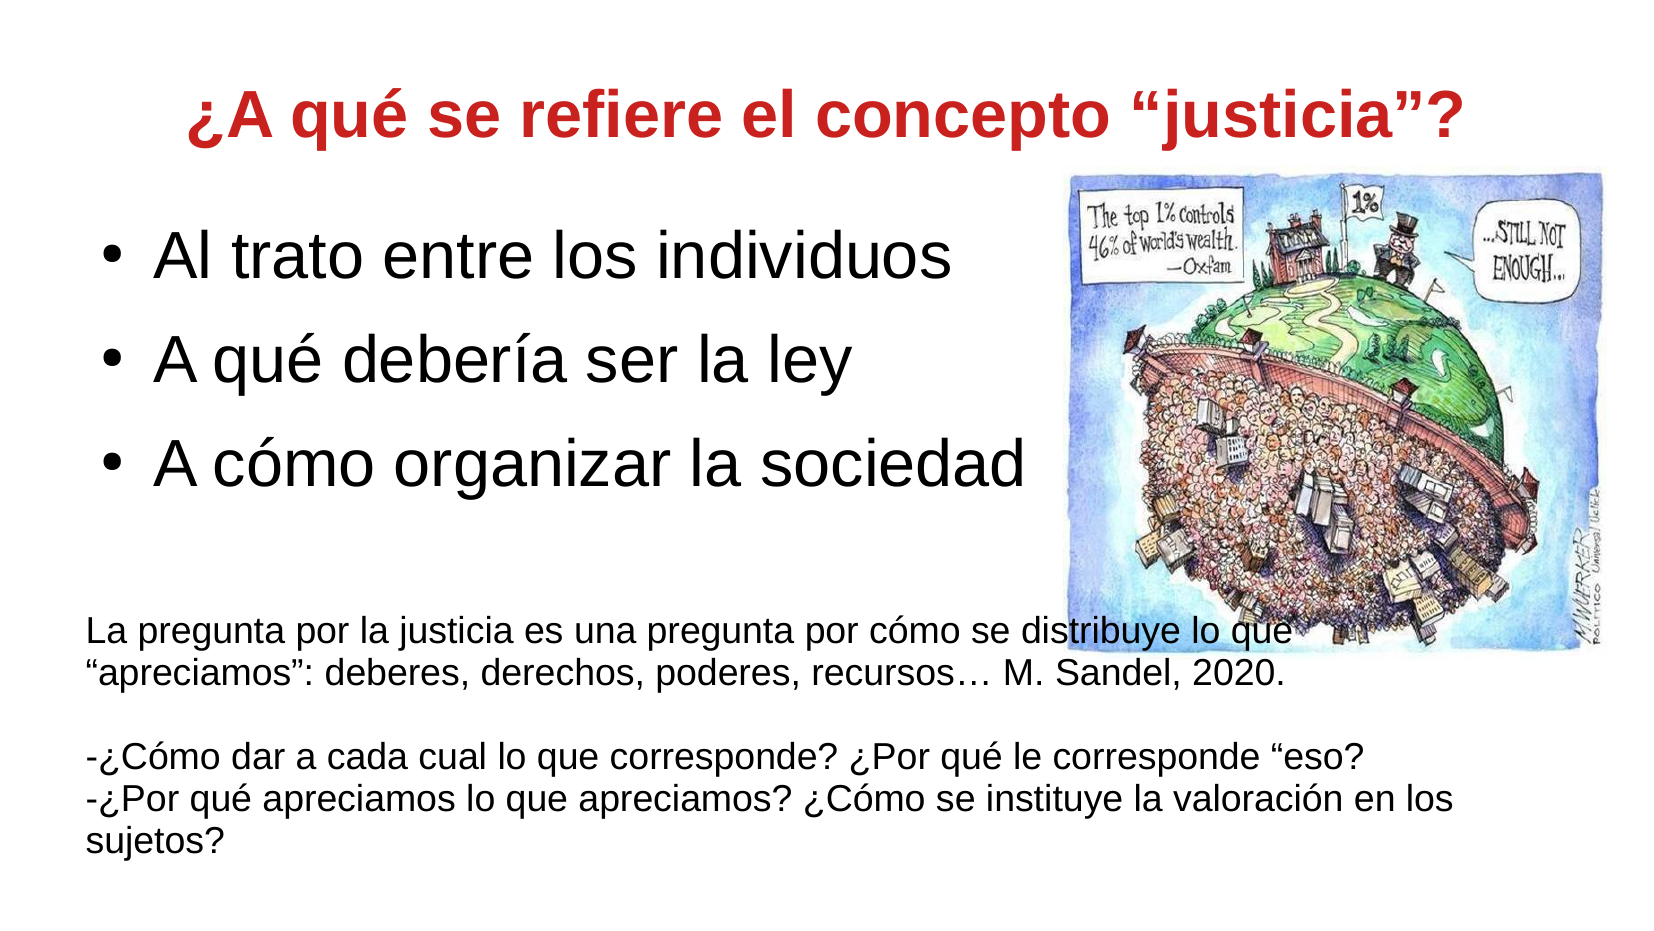

# ¿A qué se refiere el concepto “justicia”?
Al trato entre los individuos
A qué debería ser la ley
A cómo organizar la sociedad
La pregunta por la justicia es una pregunta por cómo se distribuye lo que “apreciamos”: deberes, derechos, poderes, recursos… M. Sandel, 2020.
-¿Cómo dar a cada cual lo que corresponde? ¿Por qué le corresponde “eso?
-¿Por qué apreciamos lo que apreciamos? ¿Cómo se instituye la valoración en los sujetos?